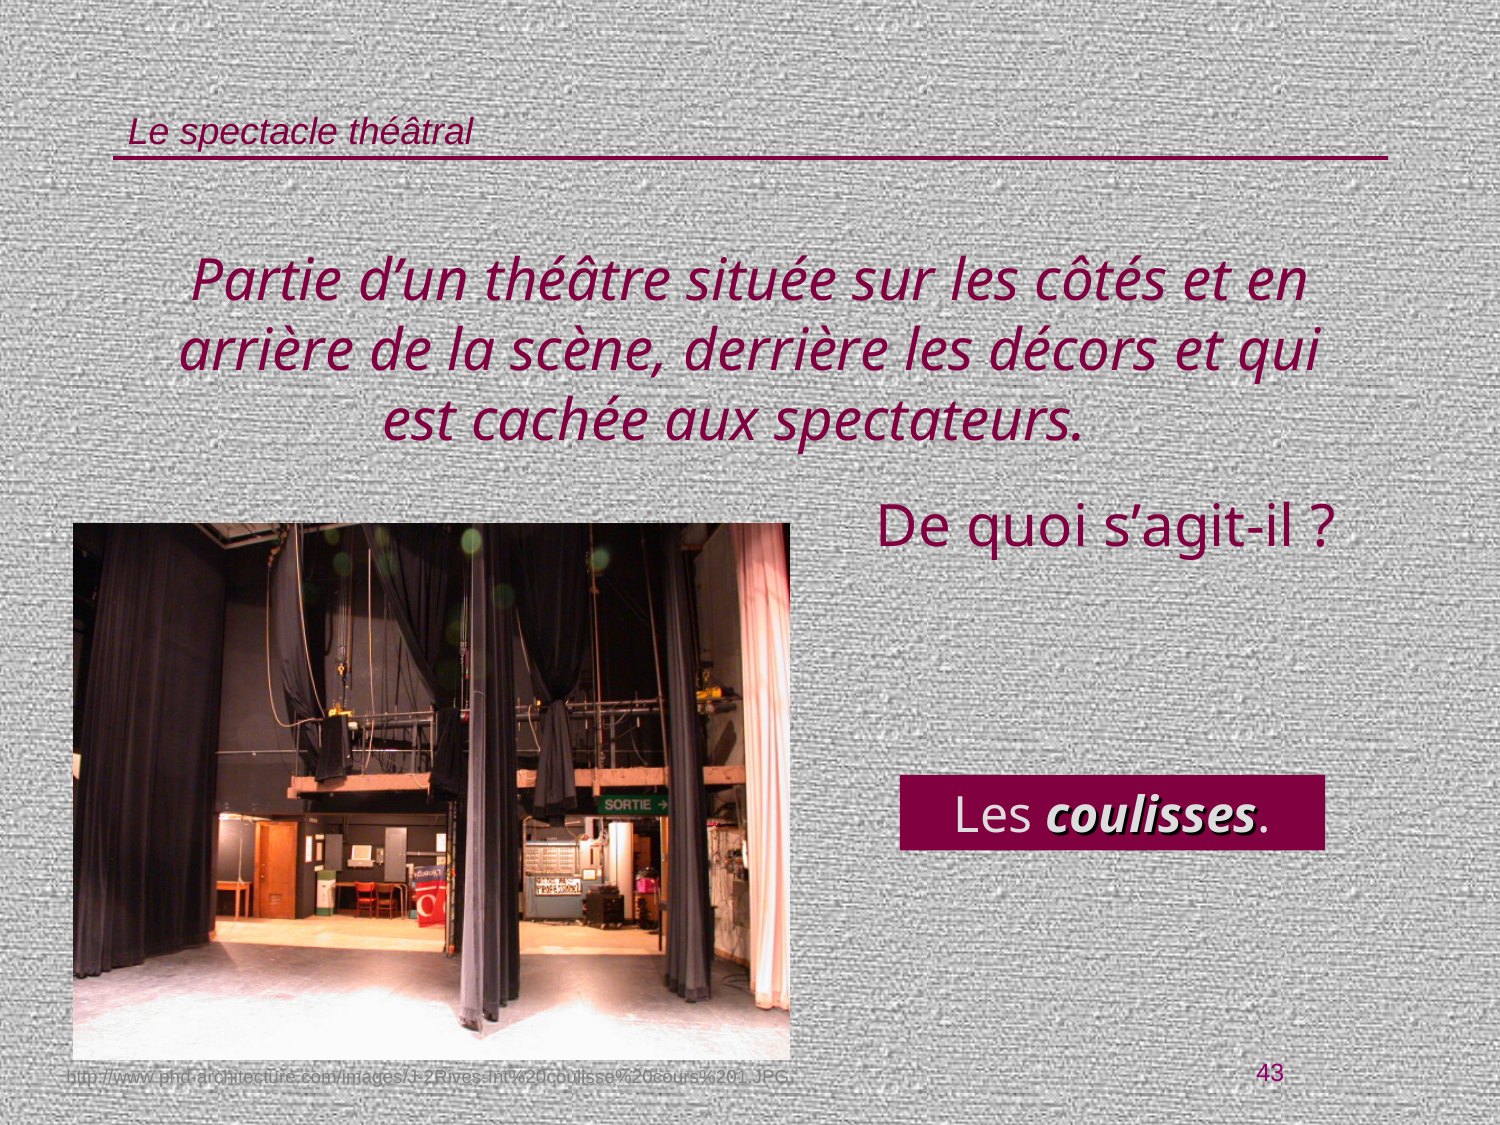

Partie d’un théâtre située sur les côtés et en arrière de la scène, derrière les décors et qui est cachée aux spectateurs.
De quoi s’agit-il ?
Les coulisses.
43
http://www.phd-architecture.com/images/J-2Rives-Int%20coulisse%20cours%201.JPG